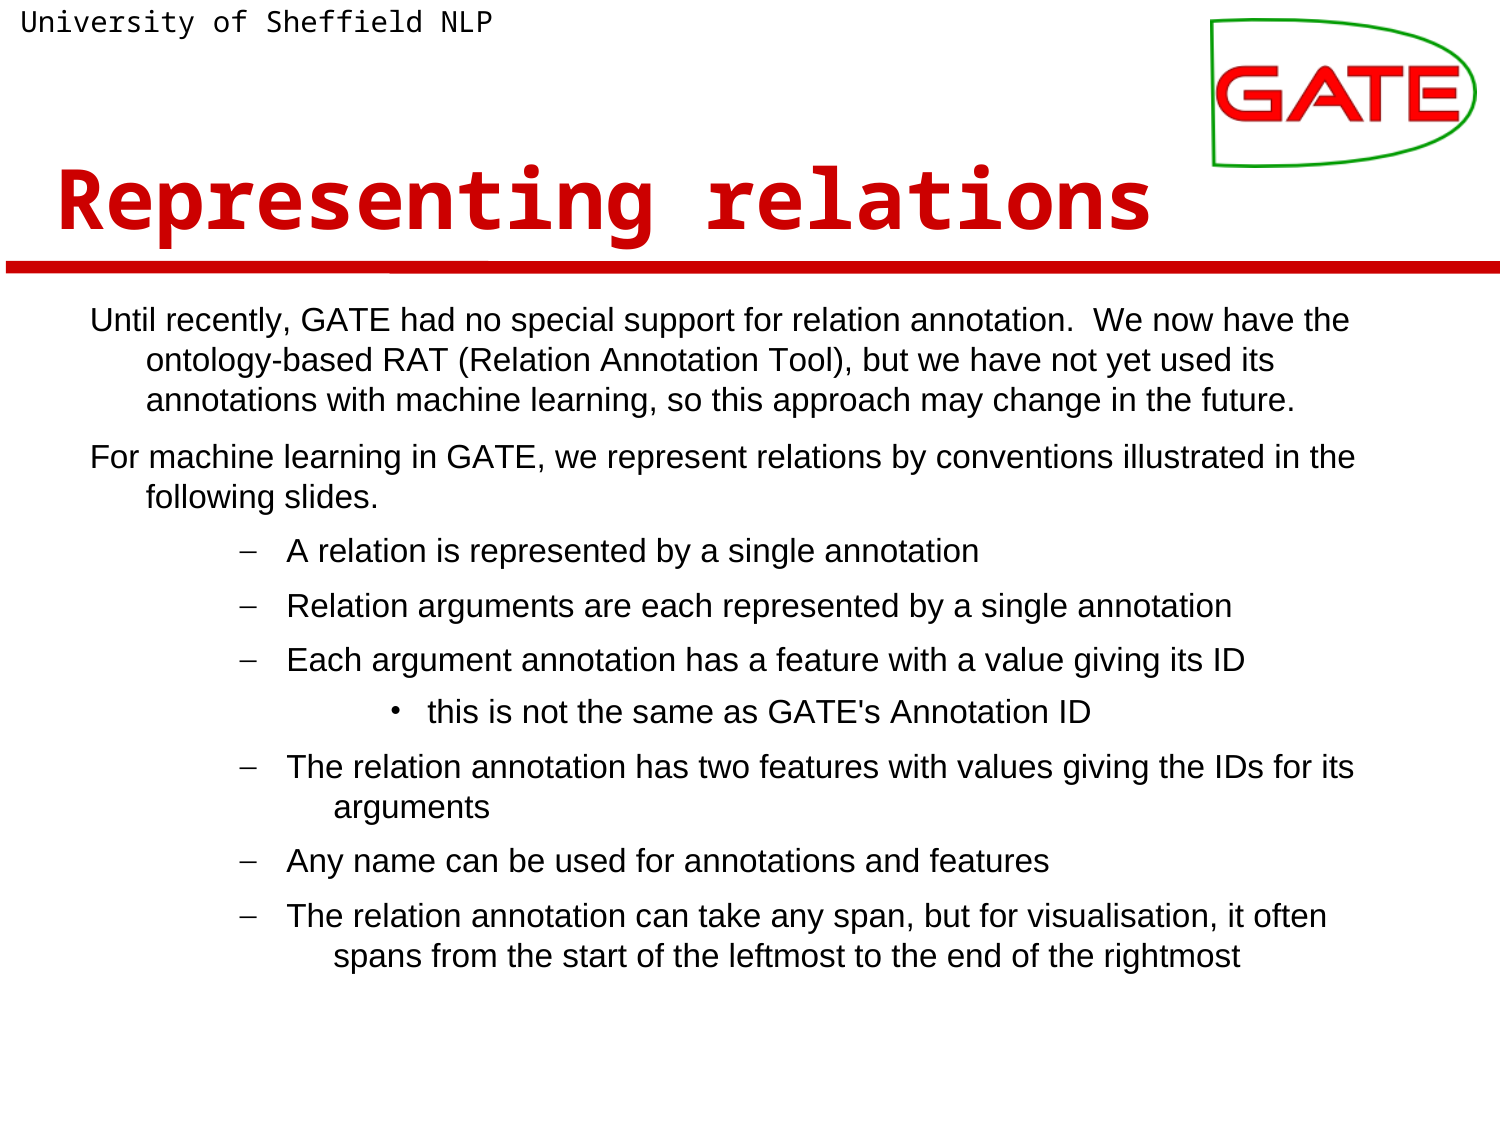

# Representing relations
Until recently, GATE had no special support for relation annotation. We now have the ontology-based RAT (Relation Annotation Tool), but we have not yet used its annotations with machine learning, so this approach may change in the future.
For machine learning in GATE, we represent relations by conventions illustrated in the following slides.
A relation is represented by a single annotation
Relation arguments are each represented by a single annotation
Each argument annotation has a feature with a value giving its ID
this is not the same as GATE's Annotation ID
The relation annotation has two features with values giving the IDs for its arguments
Any name can be used for annotations and features
The relation annotation can take any span, but for visualisation, it often spans from the start of the leftmost to the end of the rightmost